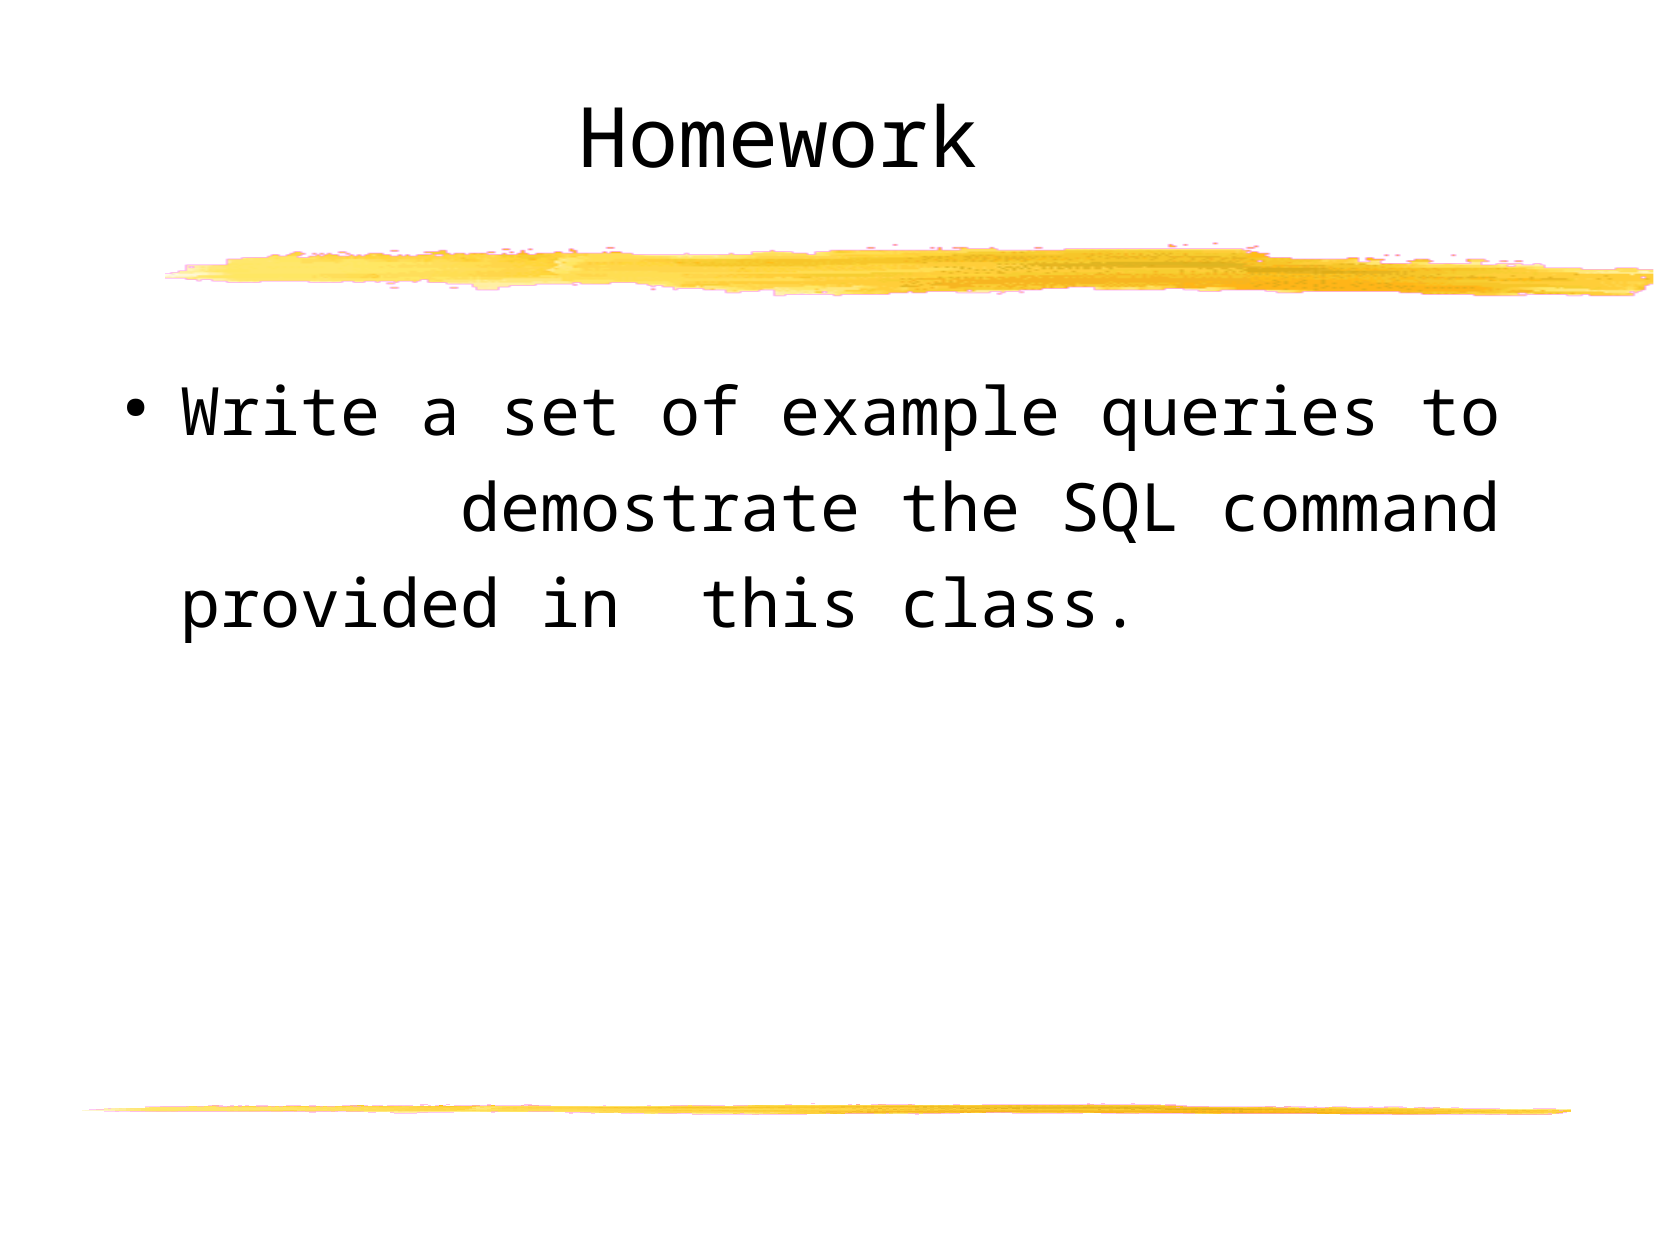

# Homework
Write a set of example queries to demostrate the SQL command provided in this class.